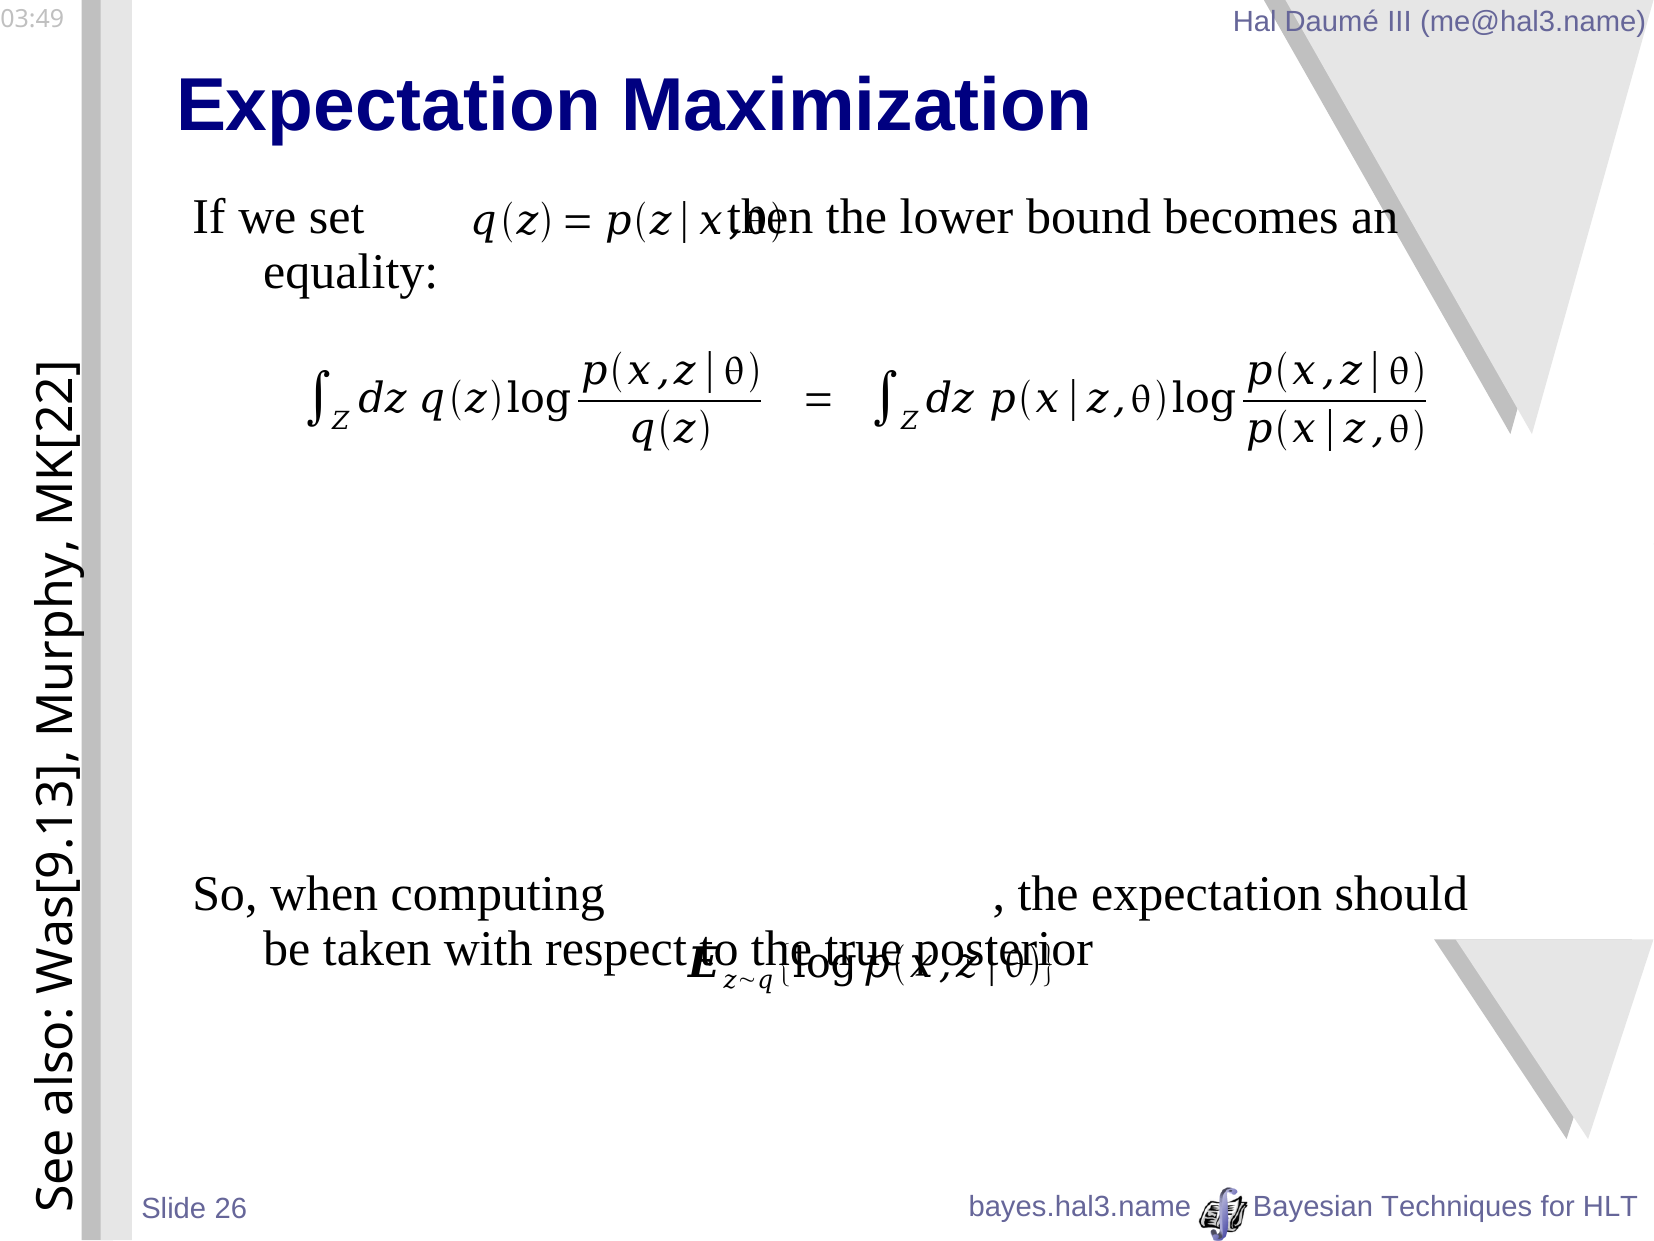

# Expectation Maximization
If we set then the lower bound becomes an equality:
So, when computing , the expectation should be taken with respect to the true posterior
See also: Was[9.13], Murphy, MK[22]